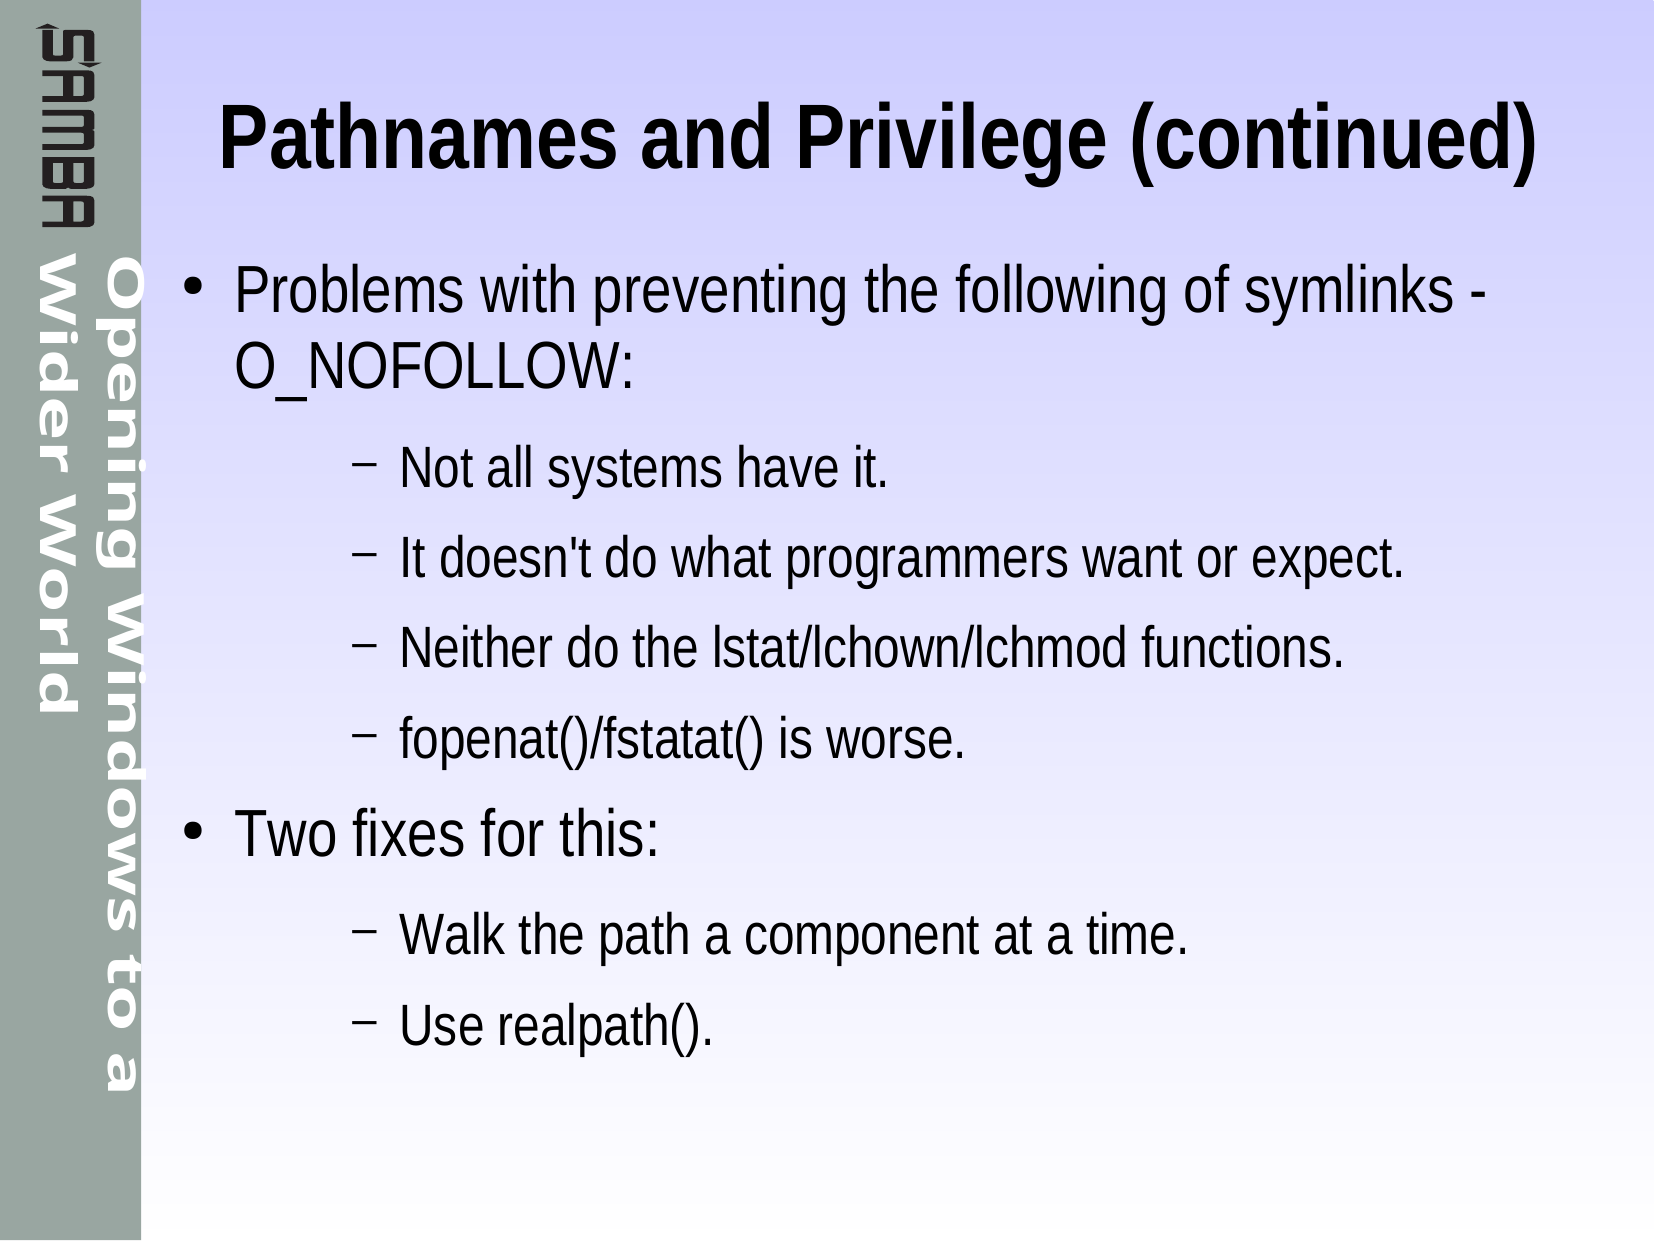

# Pathnames and Privilege (continued)
Problems with preventing the following of symlinks - O_NOFOLLOW:
Not all systems have it.
It doesn't do what programmers want or expect.
Neither do the lstat/lchown/lchmod functions.
fopenat()/fstatat() is worse.
Two fixes for this:
Walk the path a component at a time.
Use realpath().